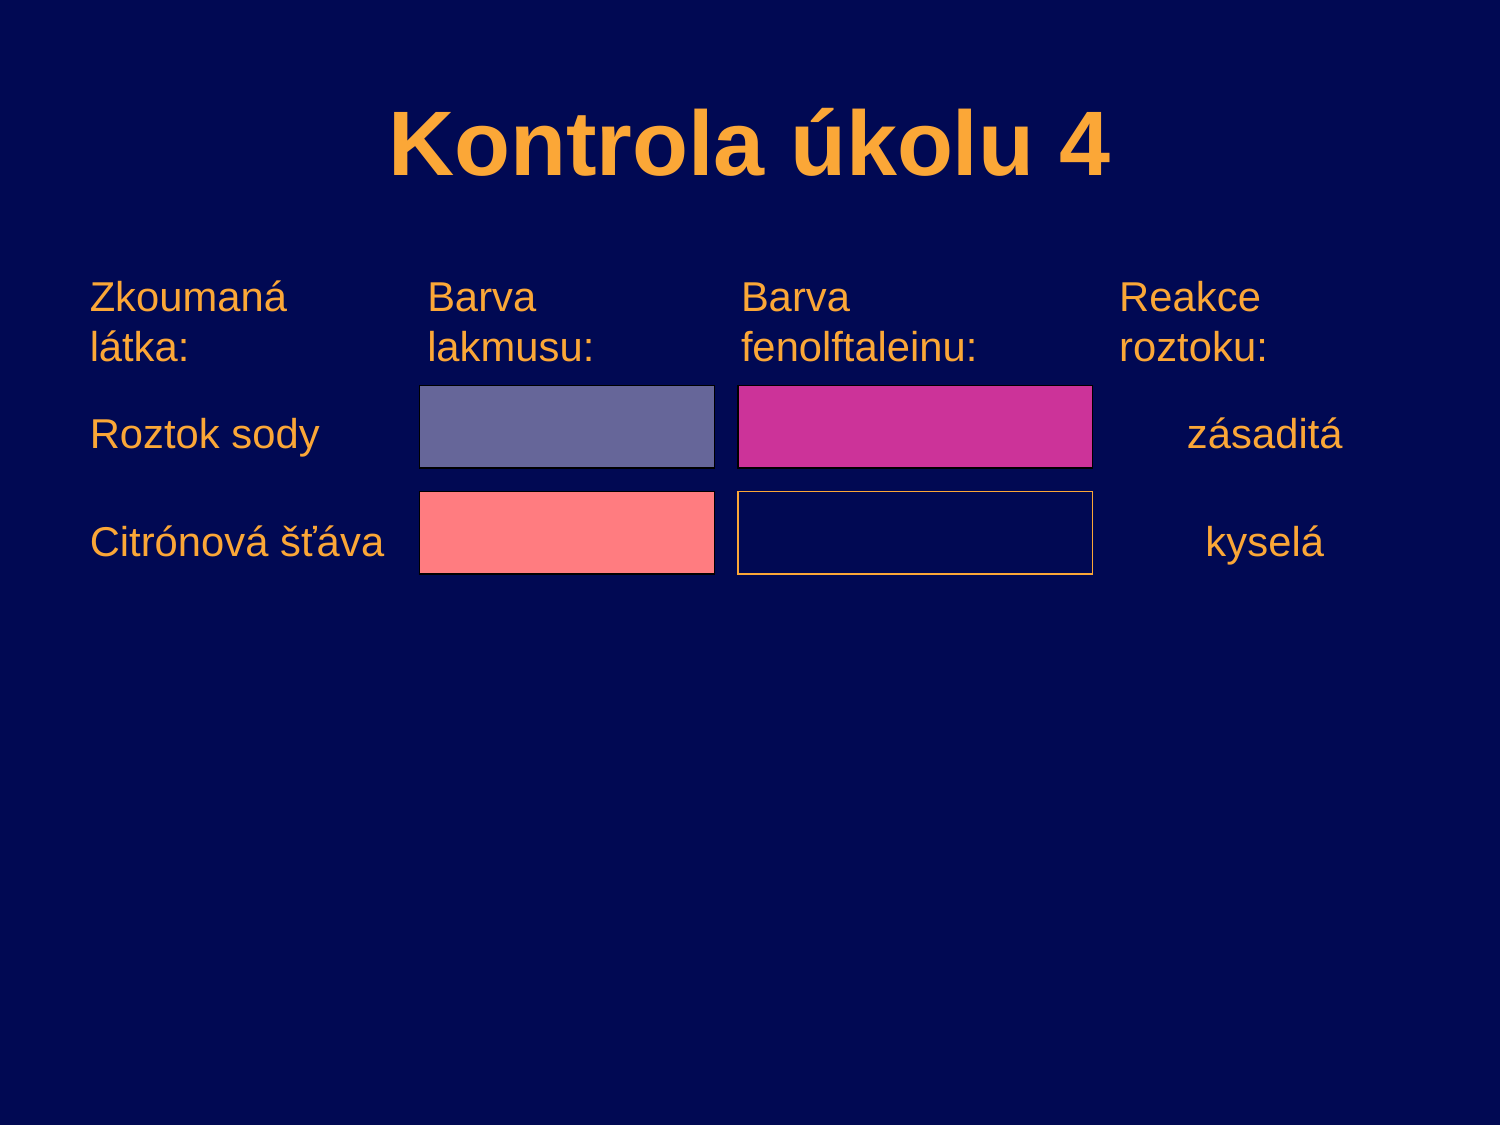

# Kontrola úkolu 4
| Zkoumaná látka: | Barva lakmusu: | Barva fenolftaleinu: | Reakce roztoku: |
| --- | --- | --- | --- |
| Roztok sody | | | zásaditá |
| Citrónová šťáva | | | kyselá |